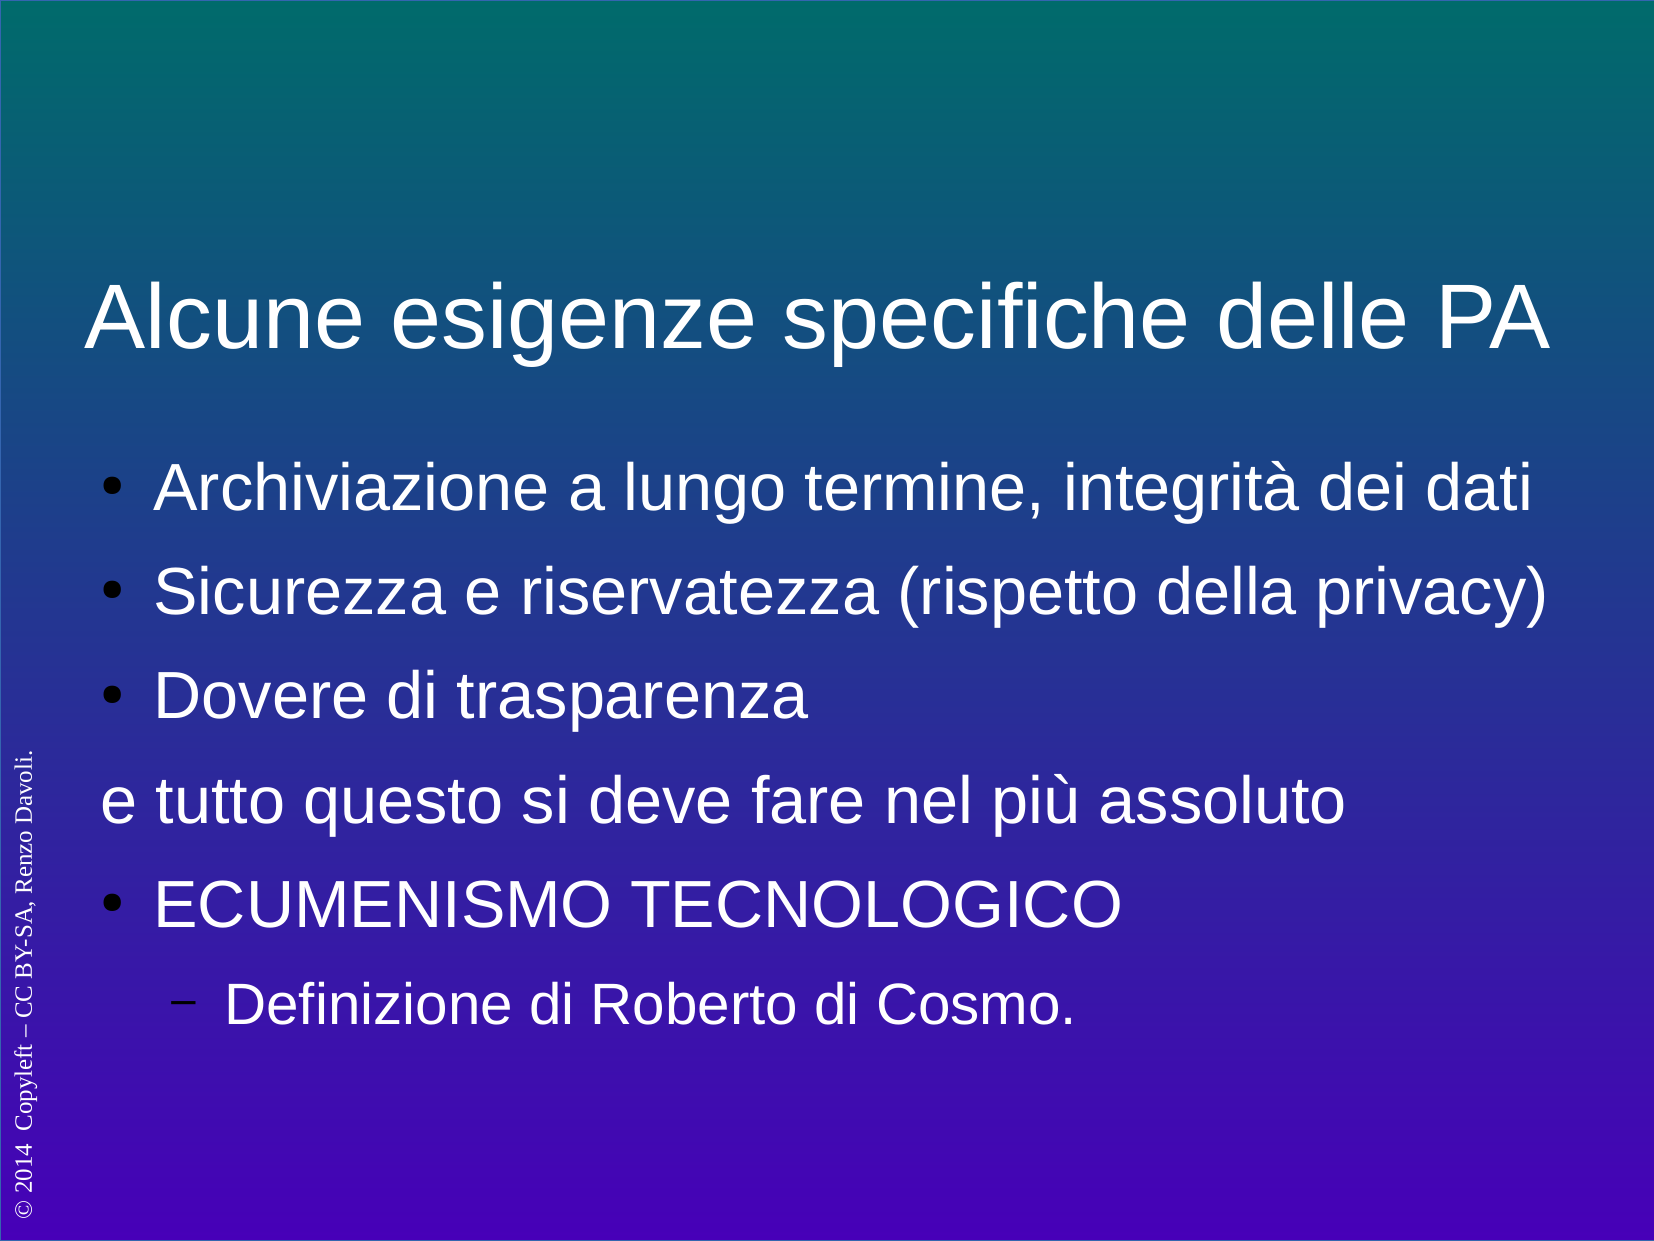

# Alcune esigenze specifiche delle PA
Archiviazione a lungo termine, integrità dei dati
Sicurezza e riservatezza (rispetto della privacy)
Dovere di trasparenza
e tutto questo si deve fare nel più assoluto
ECUMENISMO TECNOLOGICO
Definizione di Roberto di Cosmo.